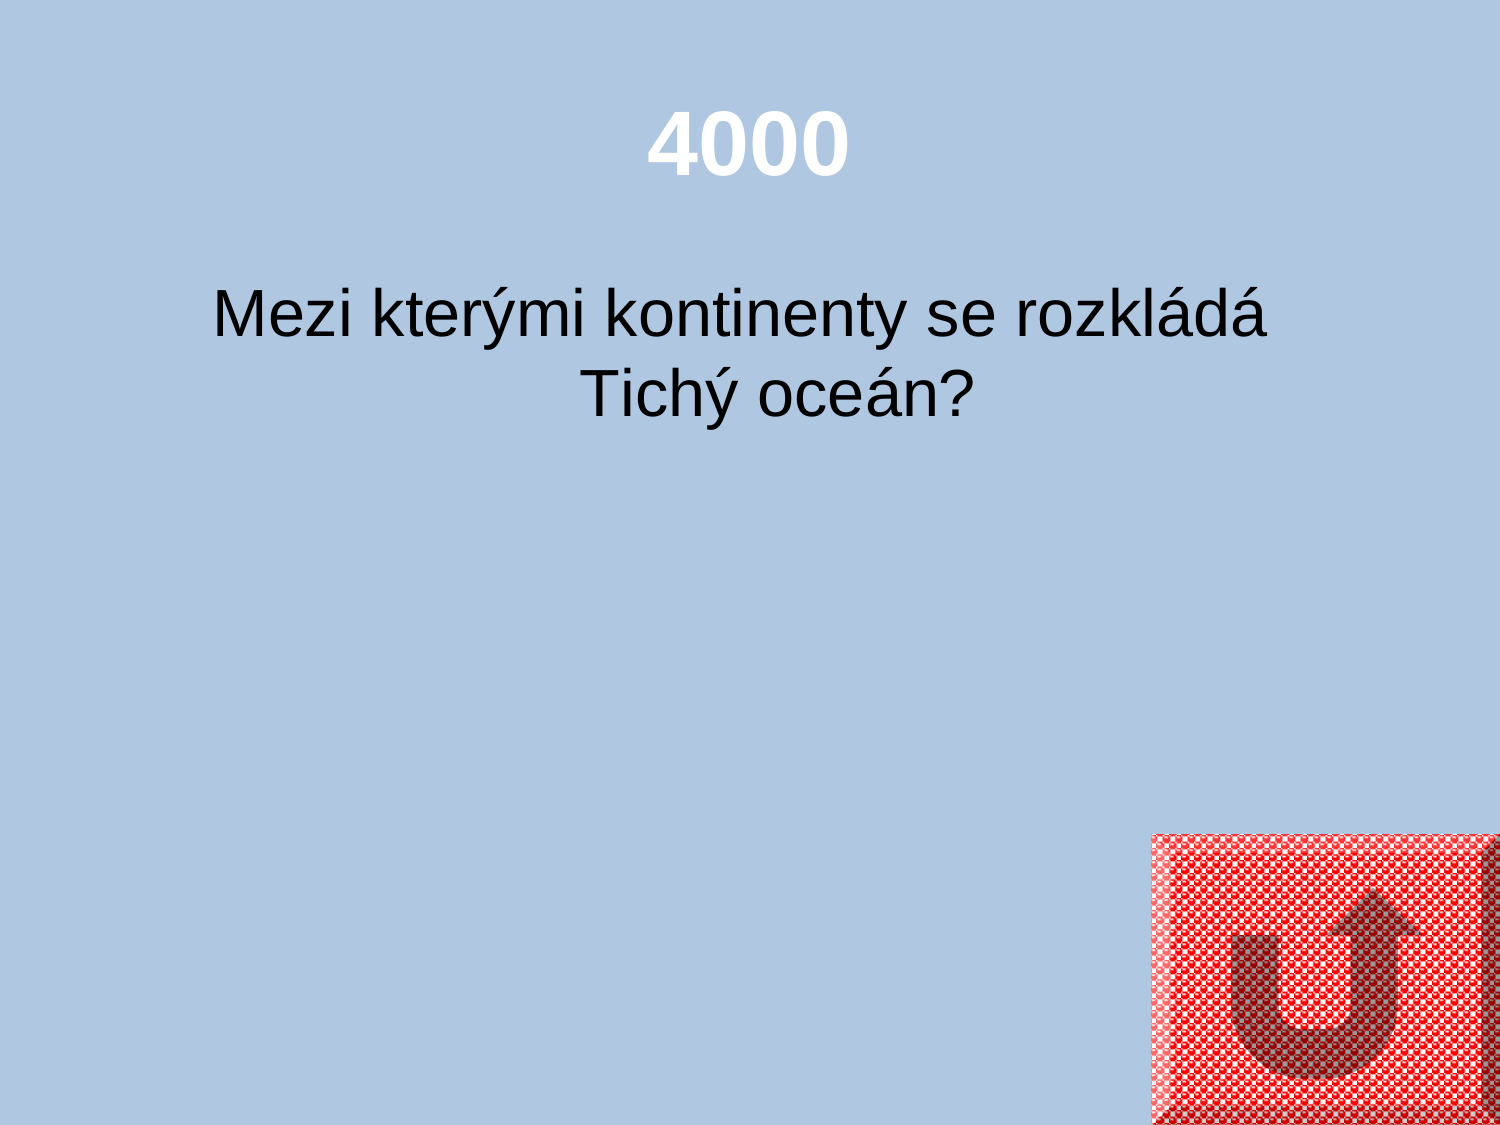

# 4000
Mezi kterými kontinenty se rozkládá
Tichý oceán?